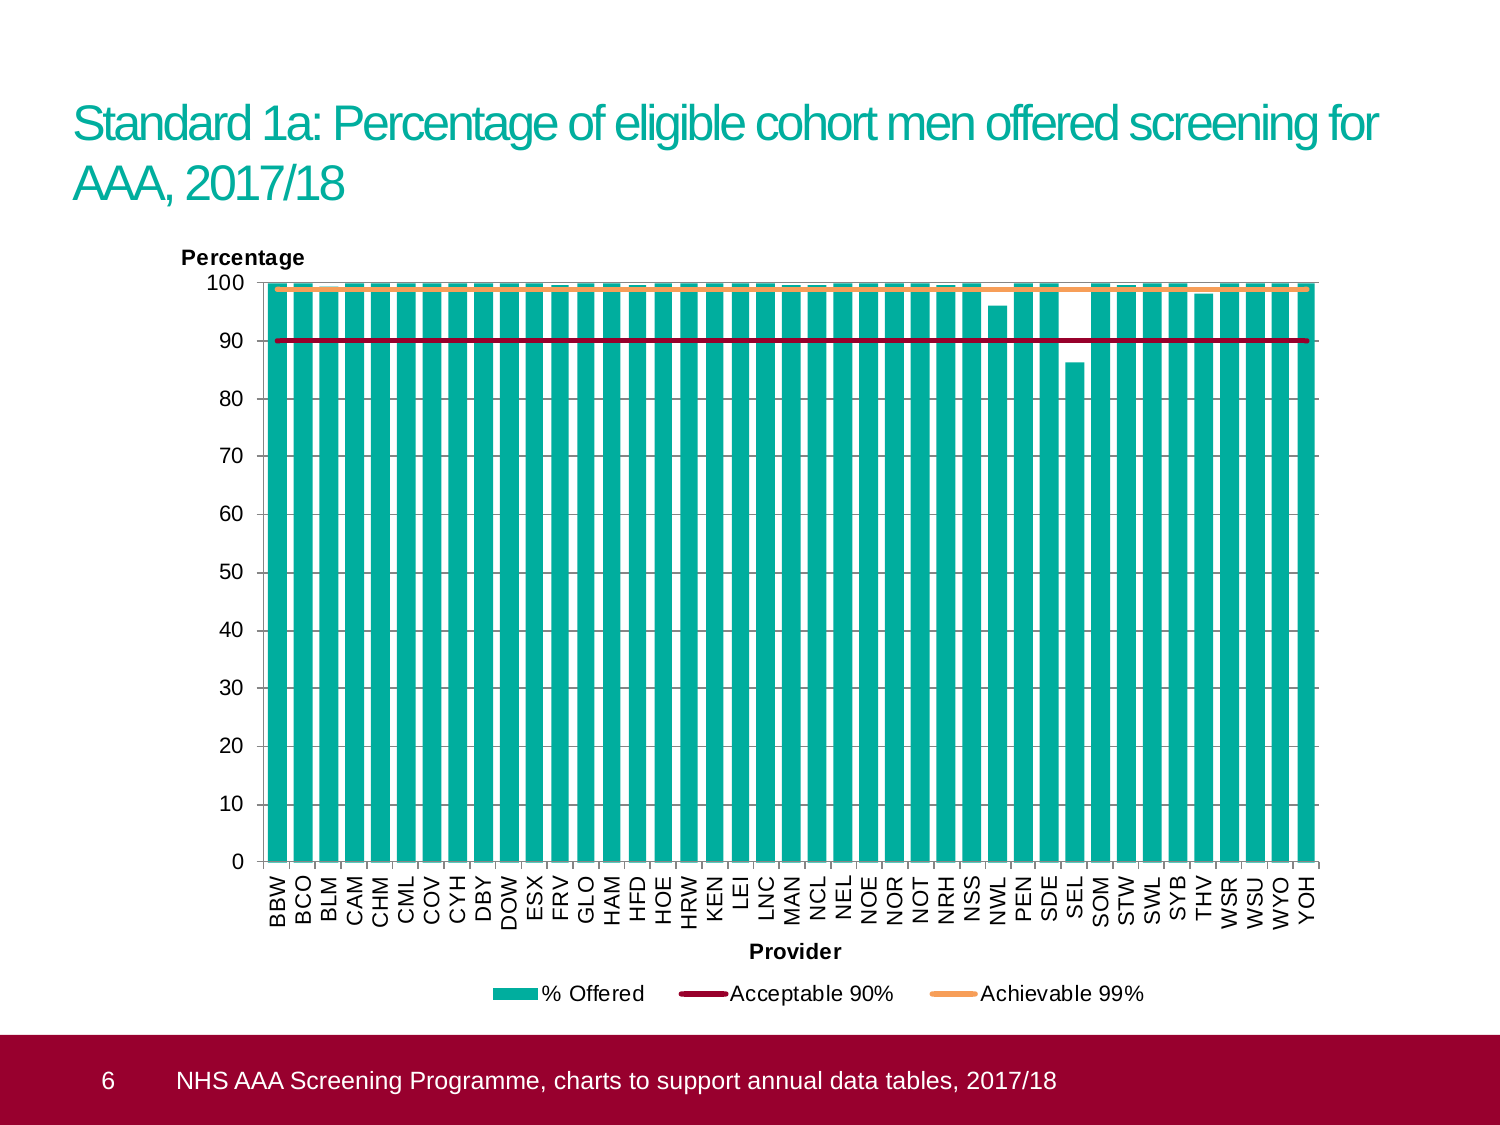

# Standard 1a: Percentage of eligible cohort men offered screening for AAA, 2017/18
 5
NHS AAA Screening Programme, charts to support annual data tables, 2017/18